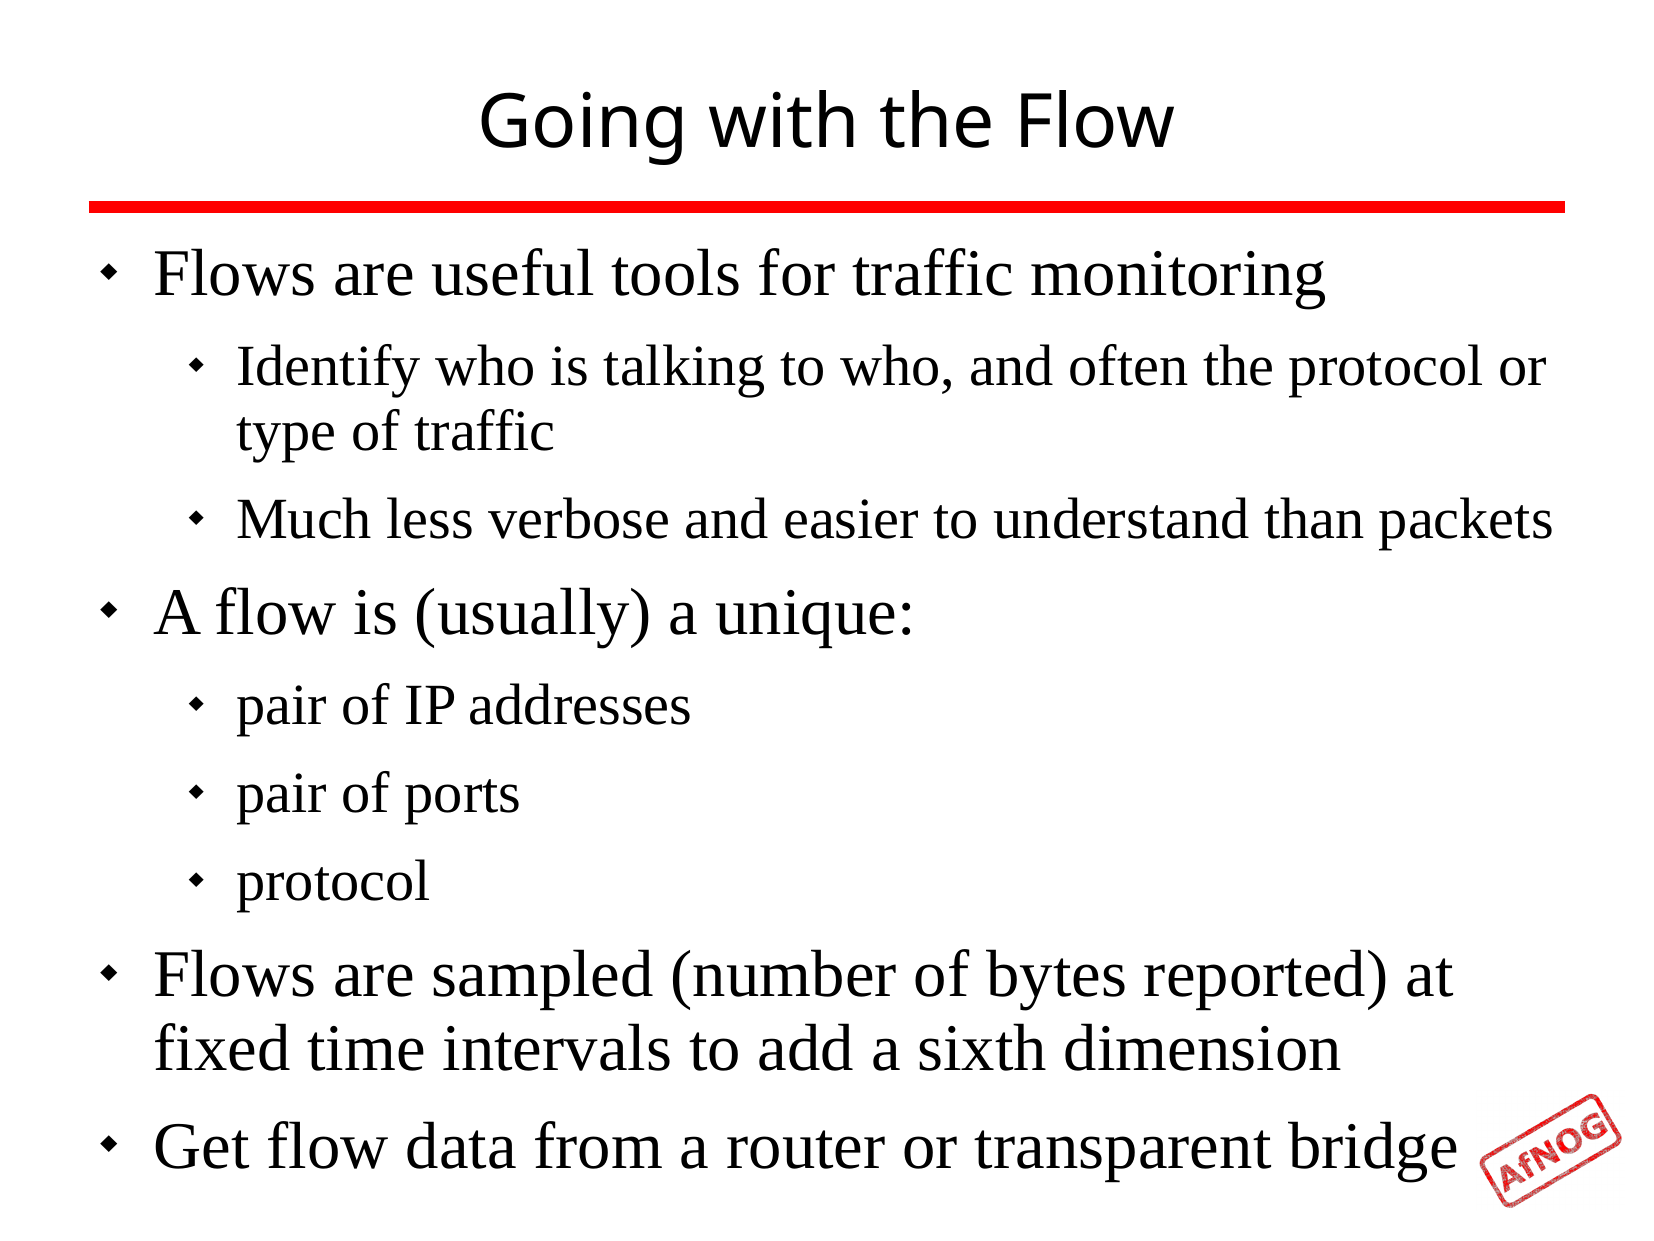

# Going with the Flow
Flows are useful tools for traffic monitoring
Identify who is talking to who, and often the protocol or type of traffic
Much less verbose and easier to understand than packets
A flow is (usually) a unique:
pair of IP addresses
pair of ports
protocol
Flows are sampled (number of bytes reported) at fixed time intervals to add a sixth dimension
Get flow data from a router or transparent bridge